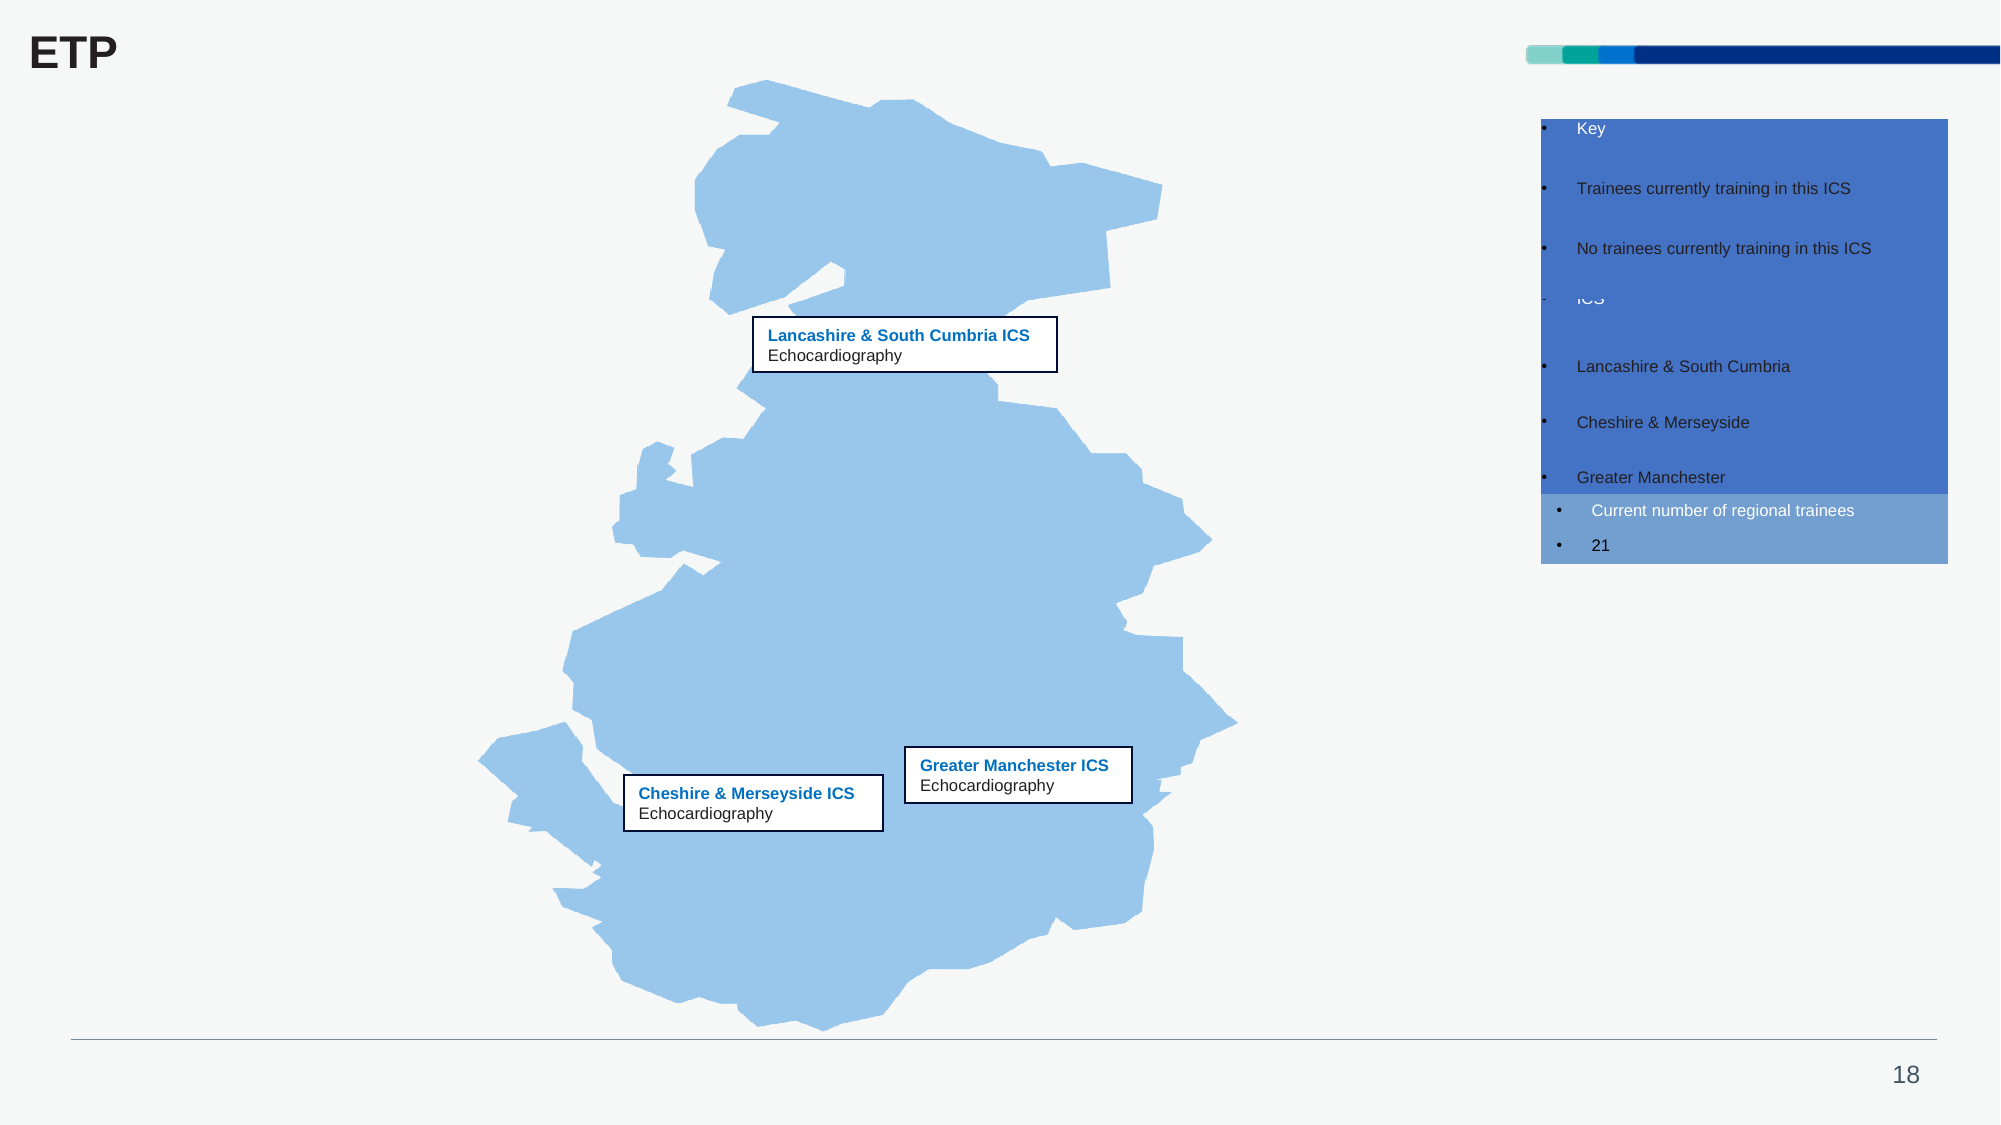

# ETP
| Key | |
| --- | --- |
| Trainees currently training in this ICS | |
| No trainees currently training in this ICS | |
| ICS | |
| --- | --- |
| Lancashire & South Cumbria | |
| Cheshire & Merseyside | |
| Greater Manchester | |
Lancashire & South Cumbria ICS
Echocardiography
| Current number of regional trainees​ |
| --- |
| 21 |
Greater Manchester ICS
Echocardiography
Cheshire & Merseyside ICS
Echocardiography